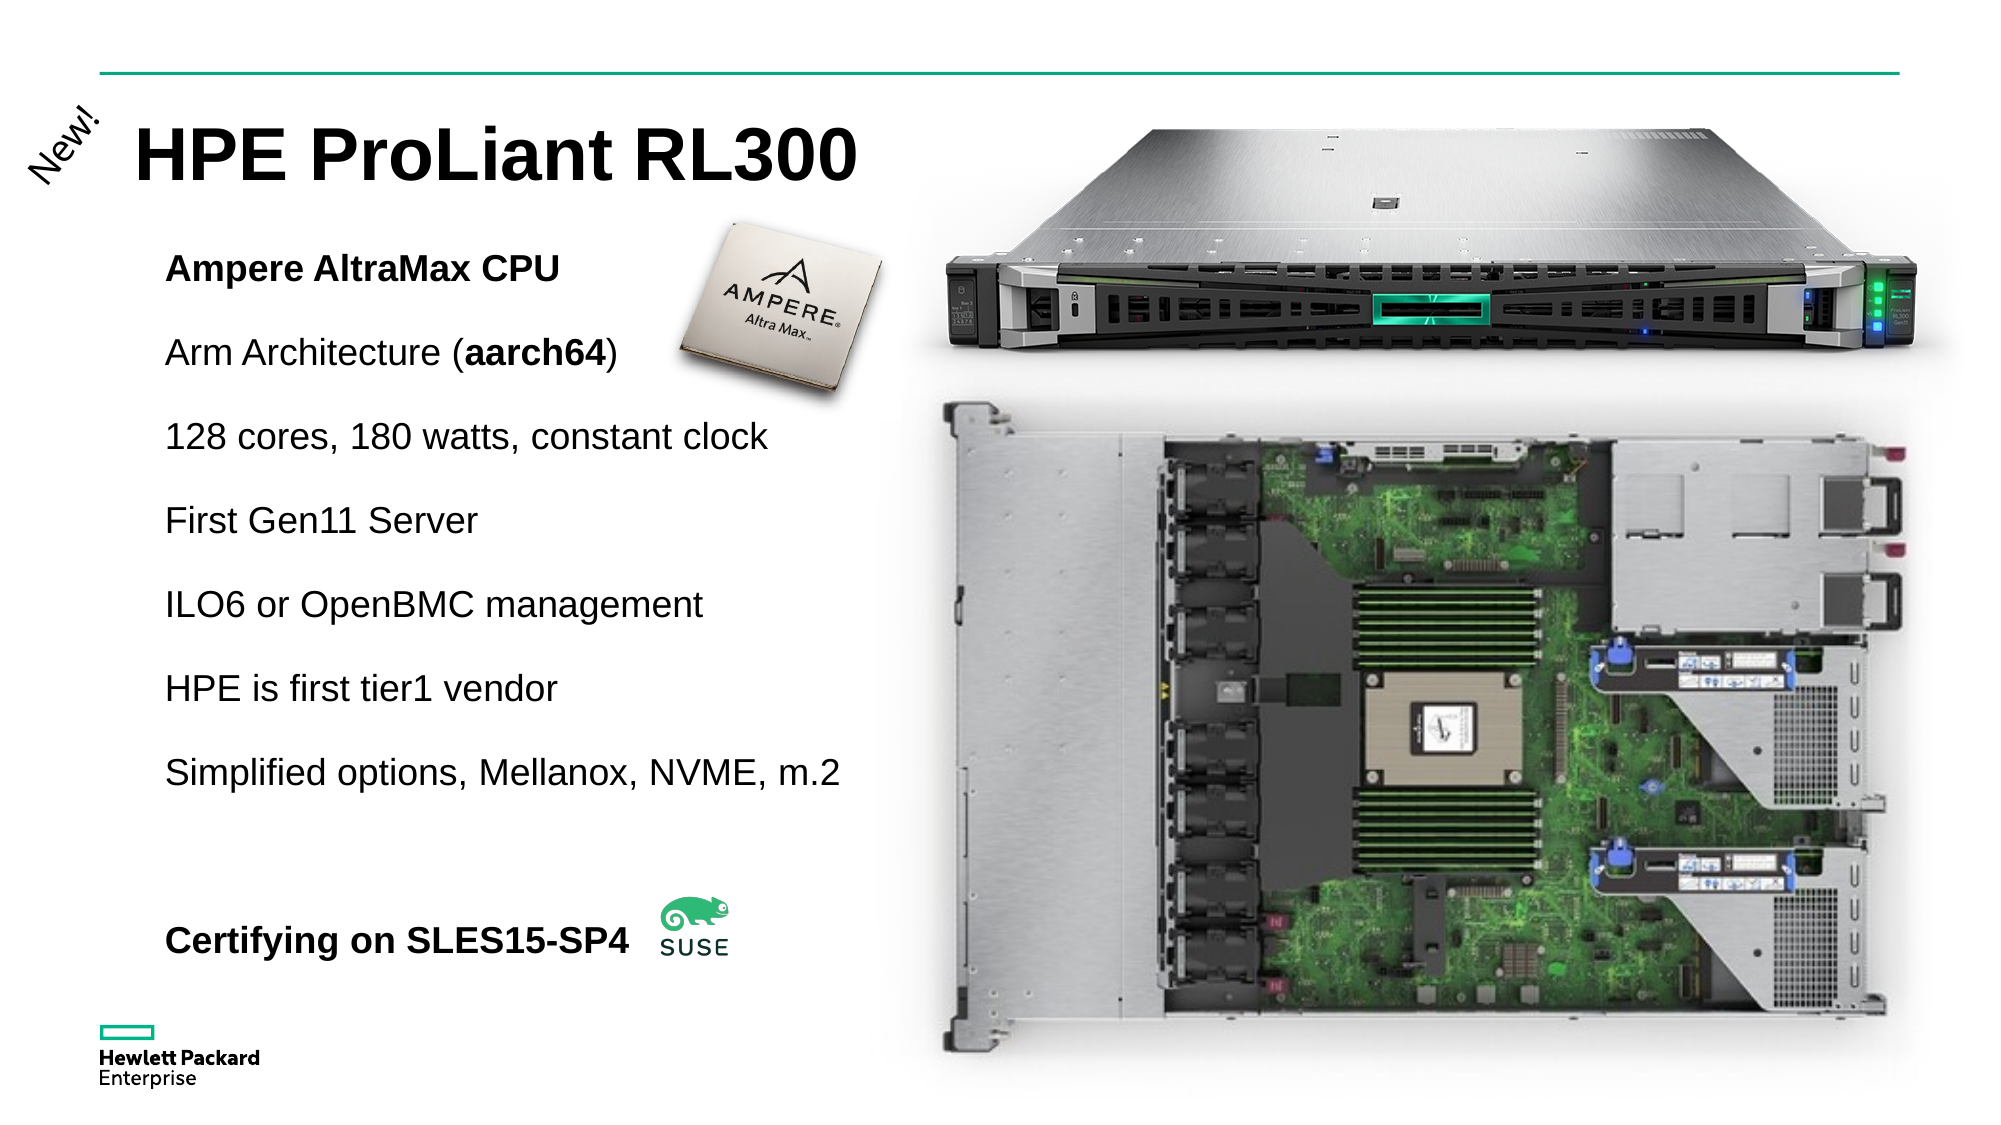

New!
HPE ProLiant RL300
Ampere AltraMax CPU
Arm Architecture (aarch64)
128 cores, 180 watts, constant clock
First Gen11 Server
ILO6 or OpenBMC management
HPE is first tier1 vendor
Simplified options, Mellanox, NVME, m.2
Certifying on SLES15-SP4